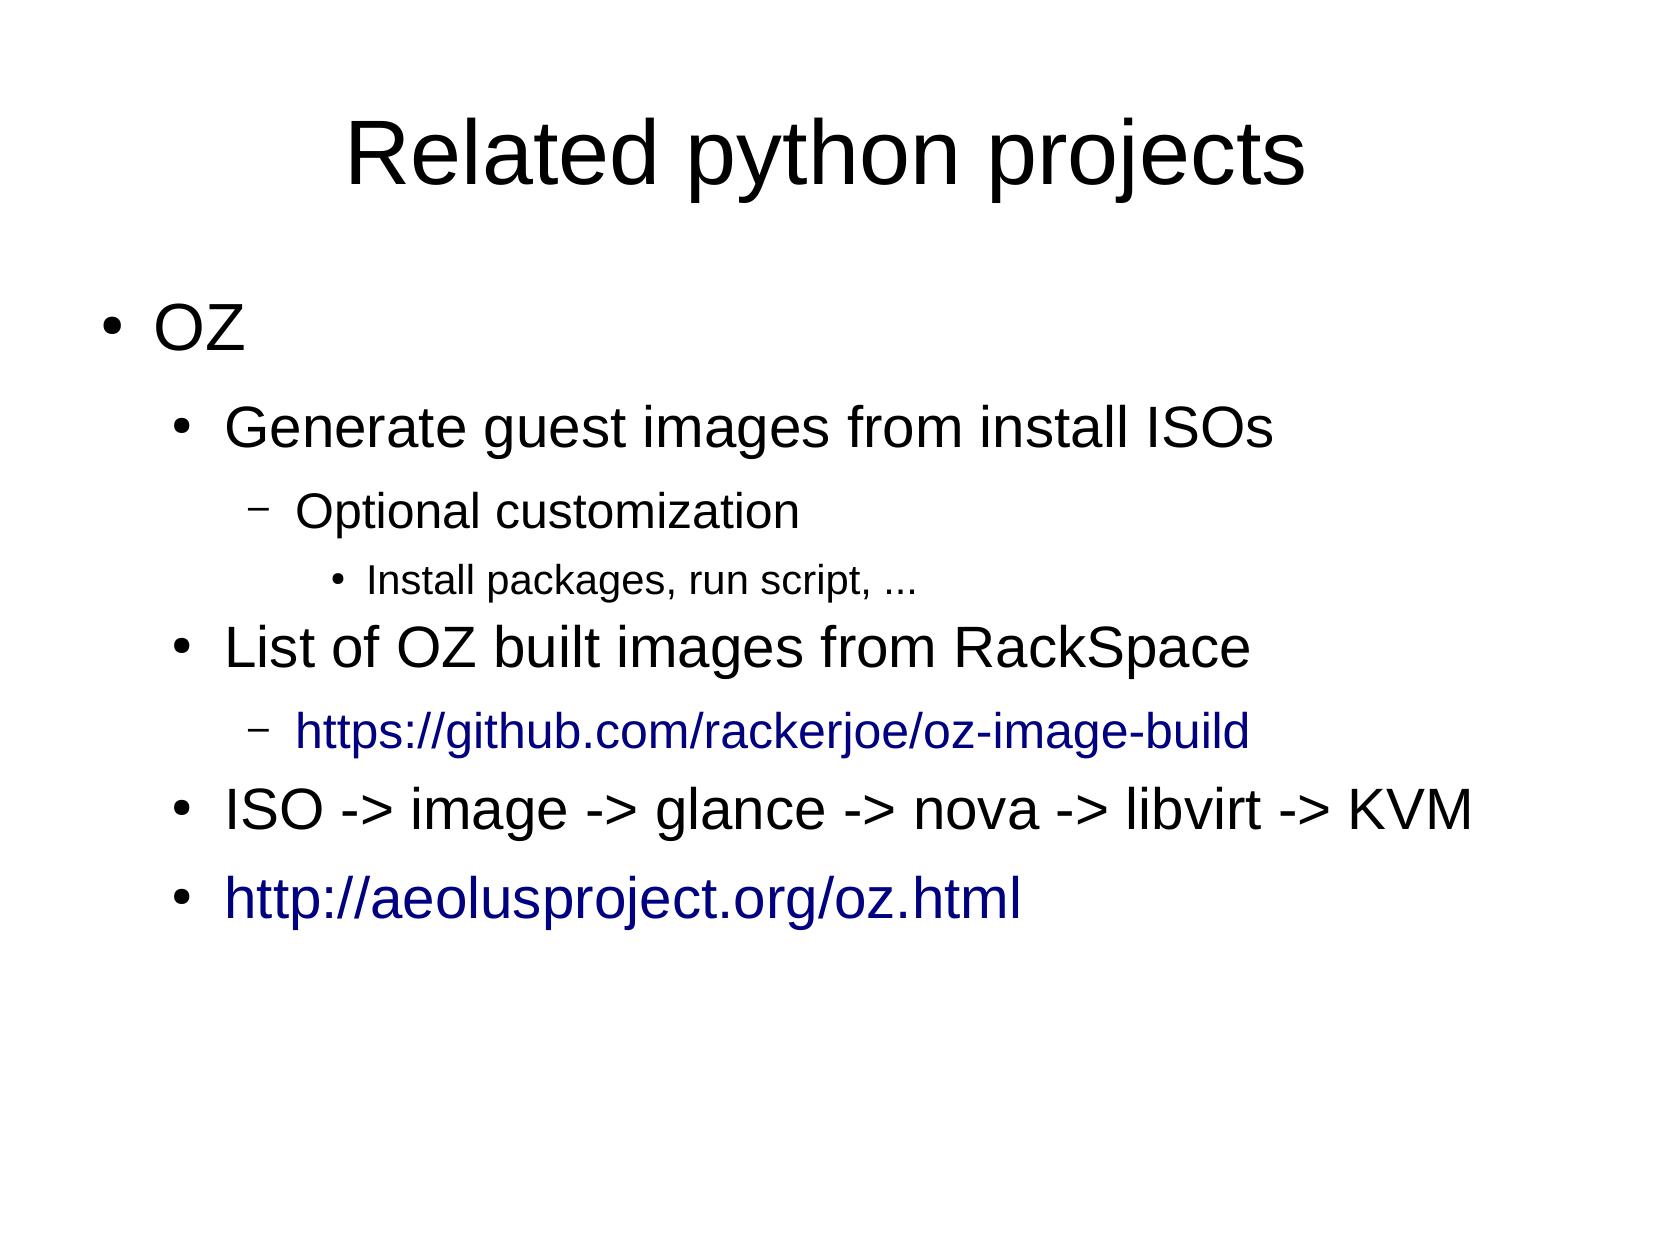

# Related python projects
OZ
Generate guest images from install ISOs
Optional customization
Install packages, run script, ...
List of OZ built images from RackSpace
https://github.com/rackerjoe/oz-image-build
ISO -> image -> glance -> nova -> libvirt -> KVM
http://aeolusproject.org/oz.html